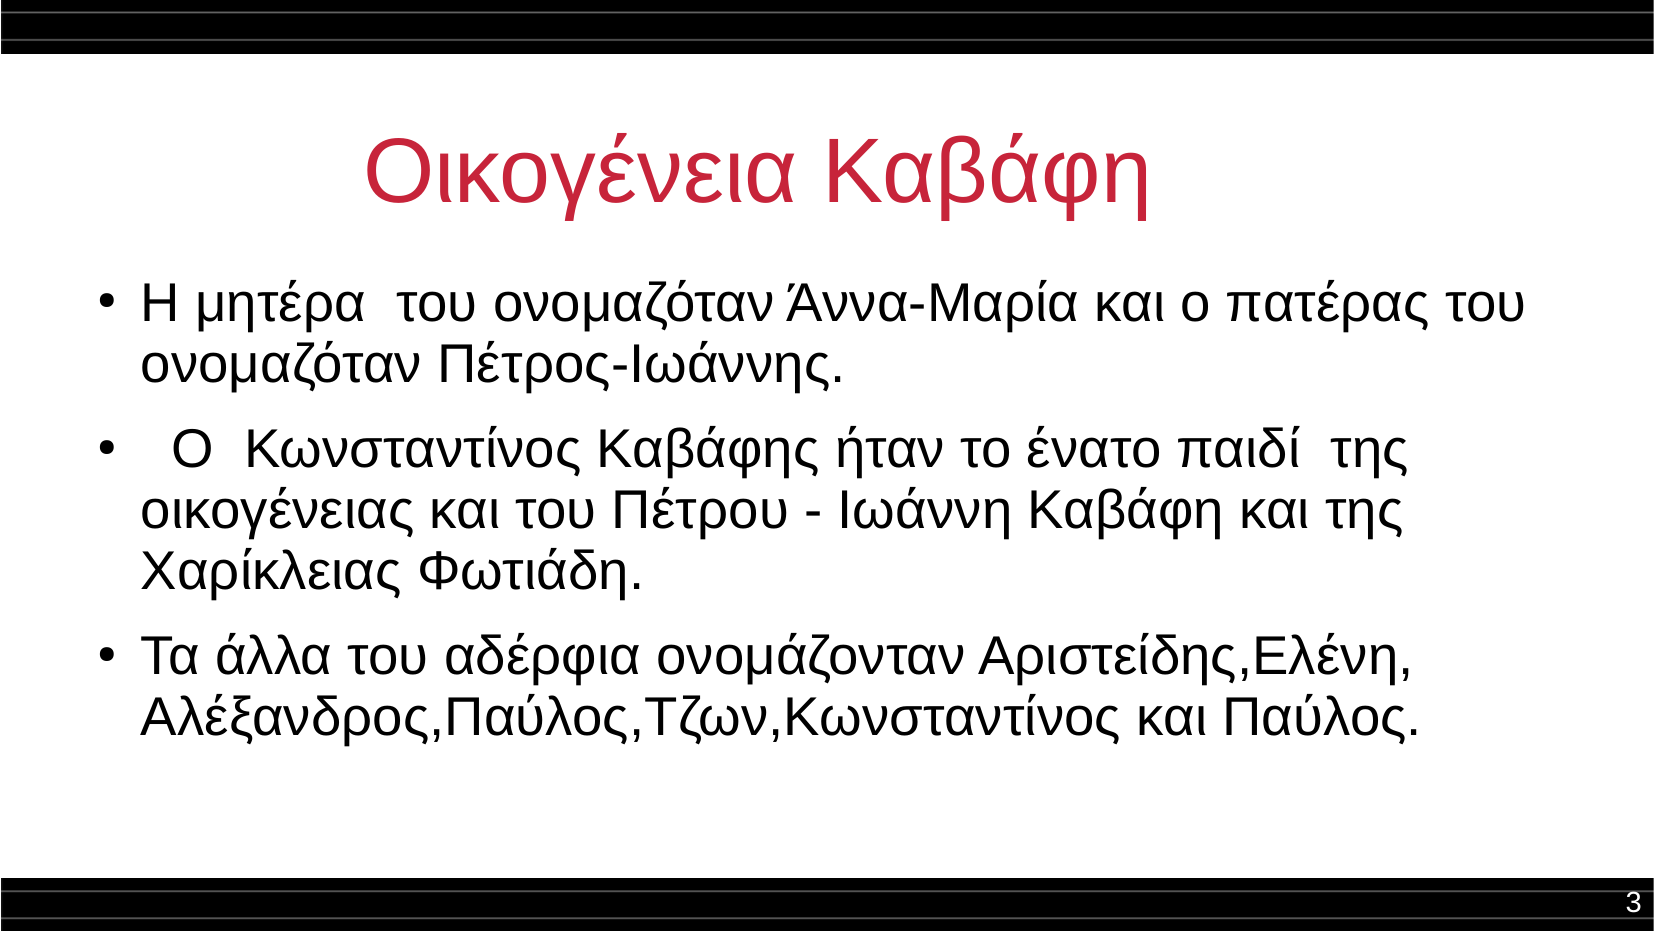

# Οικογένεια Καβάφη
Η μητέρα του ονομαζόταν Άννα-Μαρία και ο πατέρας του ονομαζόταν Πέτρος-Ιωάννης.
 Ο Κωνσταντίνος Καβάφης ήταν το ένατο παιδί της οικογένειας και του Πέτρου - Ιωάννη Καβάφη και της Χαρίκλειας Φωτιάδη.
Τα άλλα του αδέρφια ονομάζονταν Αριστείδης,Ελένη, Αλέξανδρος,Παύλος,Τζων,Κωνσταντίνος και Παύλος.